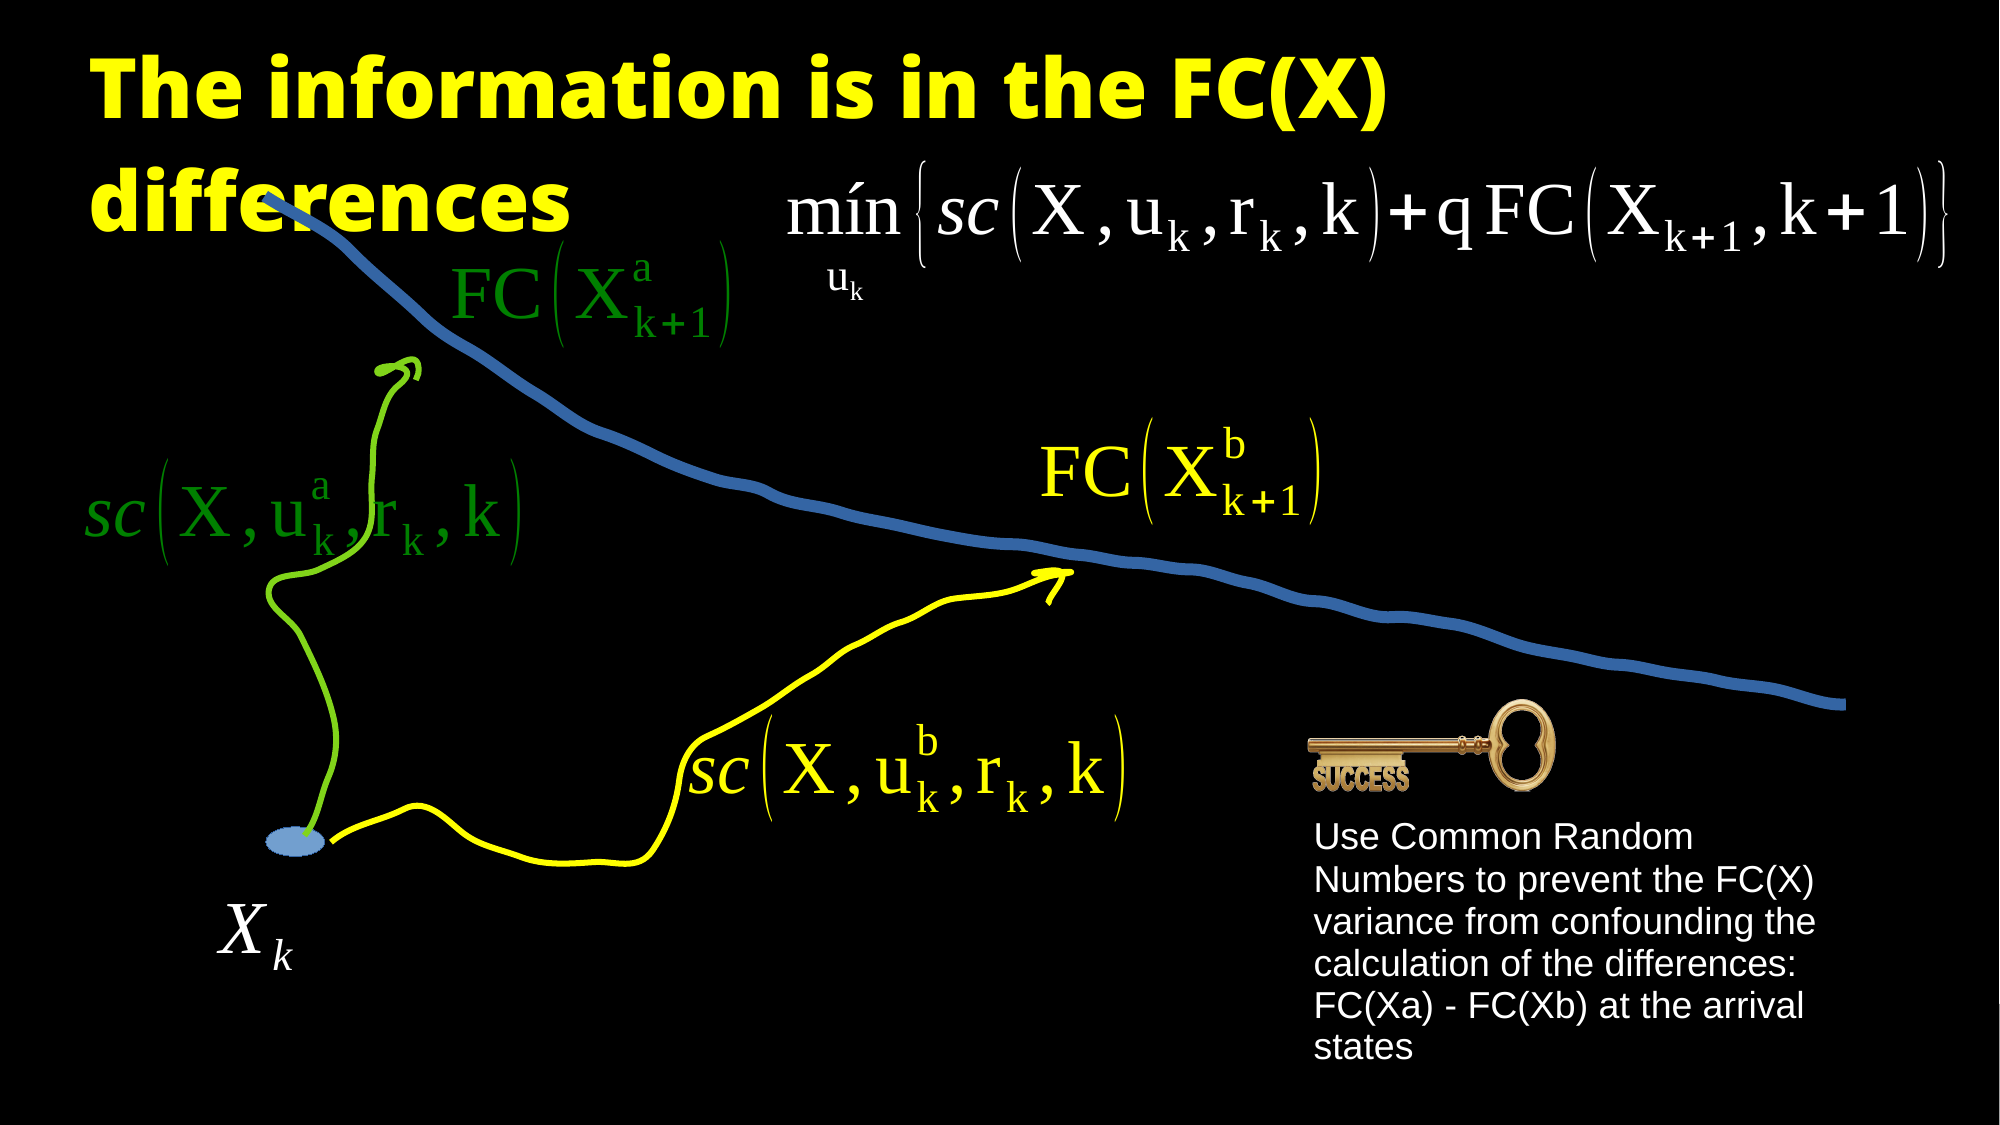

# The information is in the FC(X) differences
Use Common Random Numbers to prevent the FC(X) variance from confounding the calculation of the differences: FC(Xa) - FC(Xb) at the arrival states